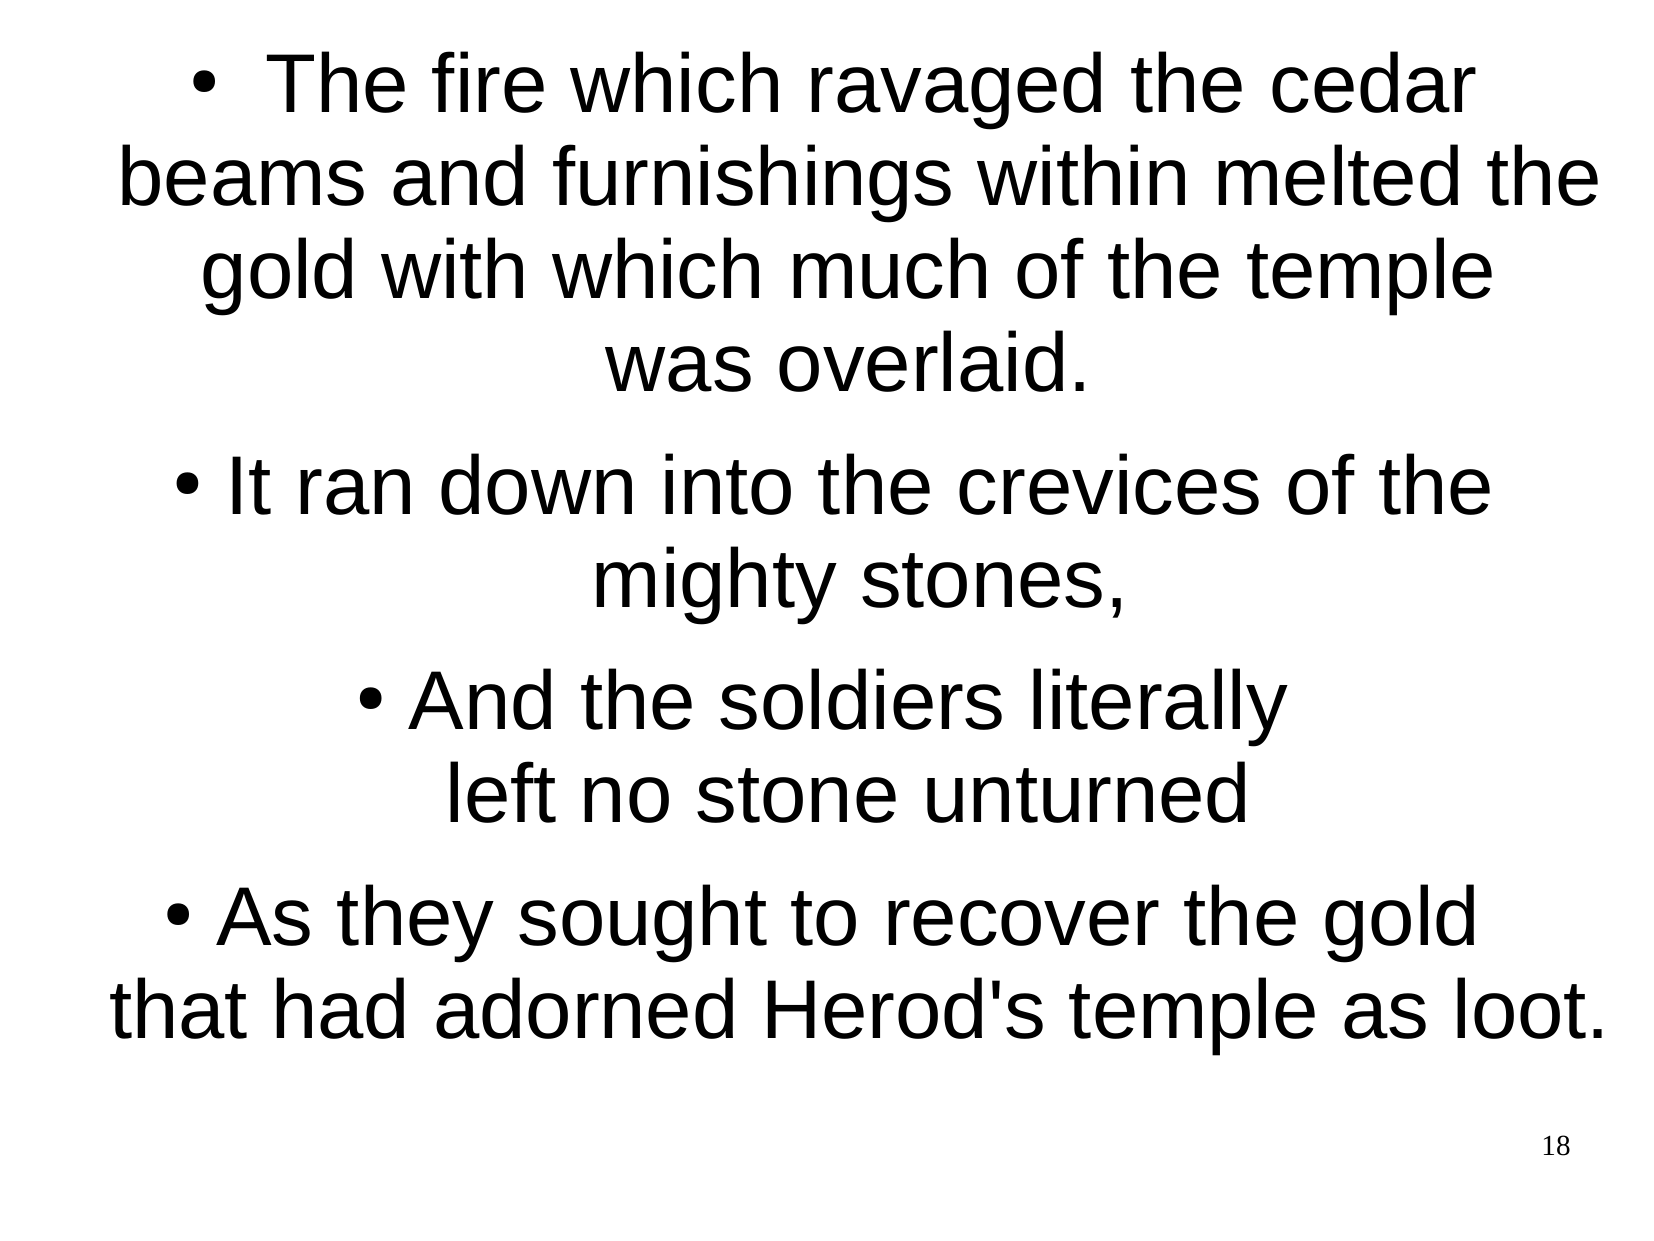

# The fire which ravaged the cedar beams and furnishings within melted the gold with which much of the temple was overlaid.
It ran down into the crevices of the mighty stones,
And the soldiers literally
left no stone unturned
As they sought to recover the gold
that had adorned Herod's temple as loot.
18